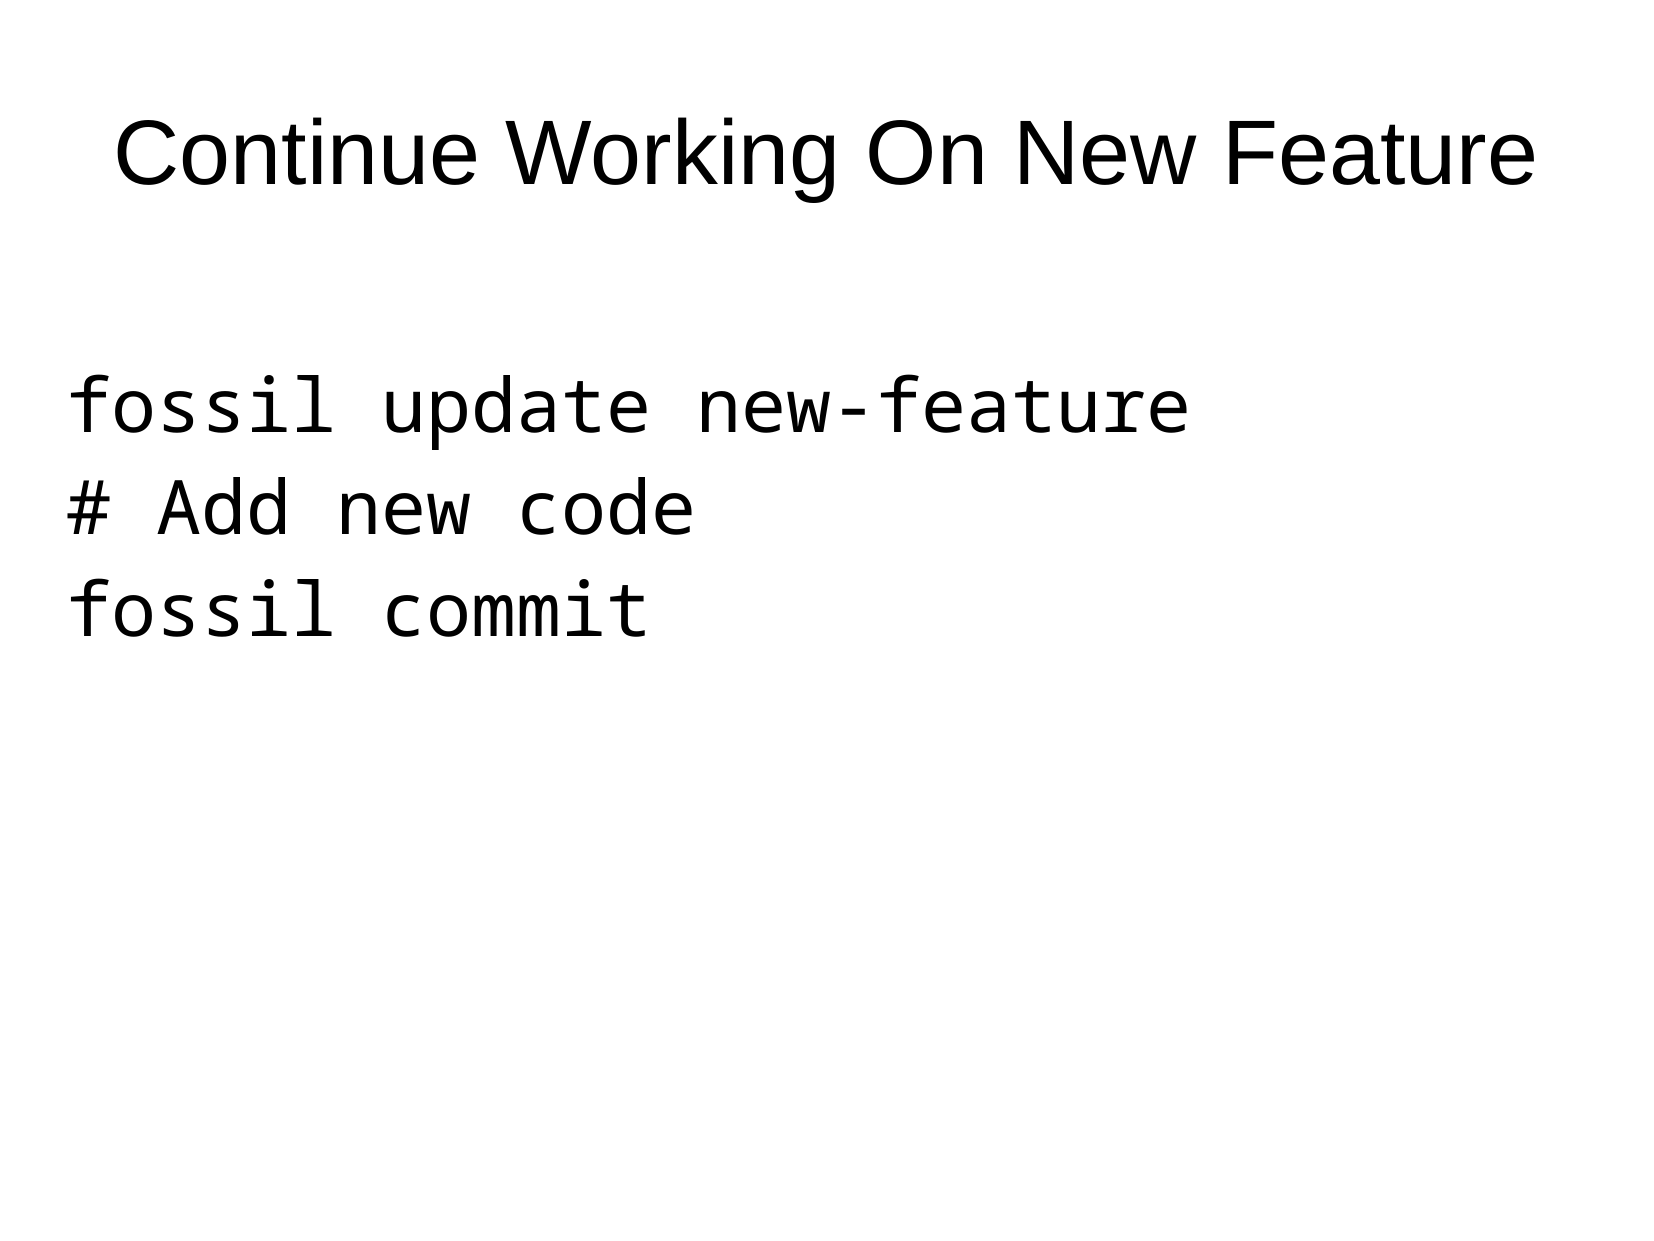

# Continue Working On New Feature
fossil update new-feature
# Add new code
fossil commit